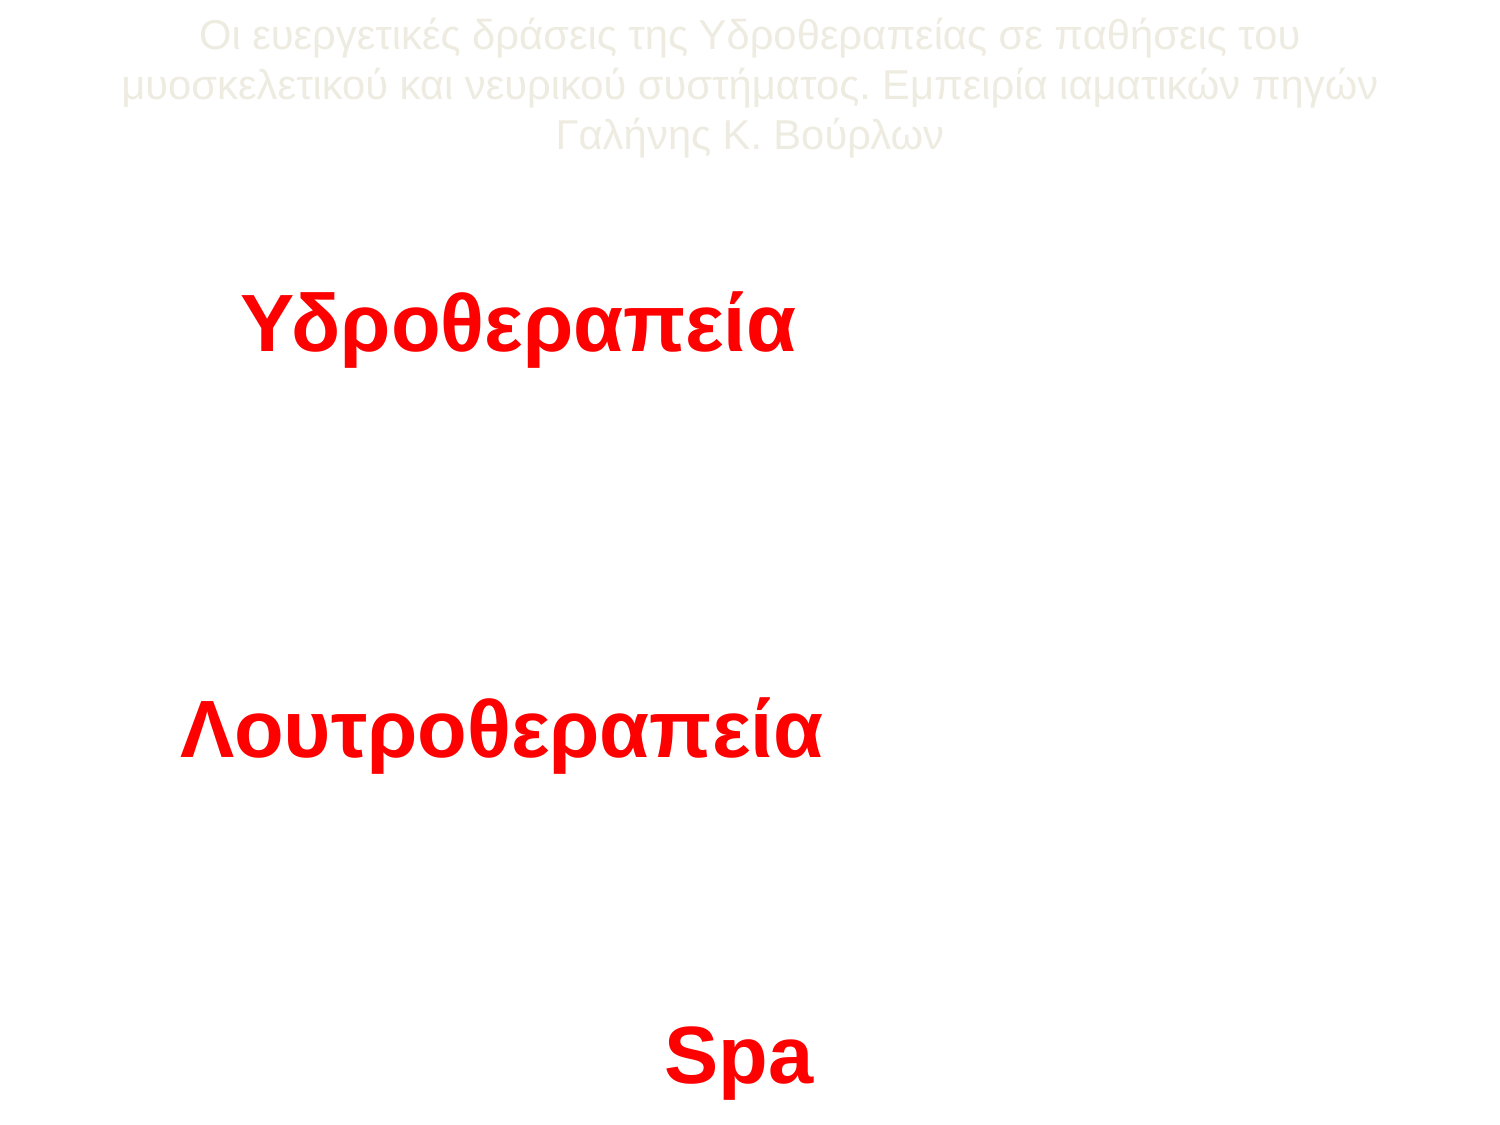

# Οι ευεργετικές δράσεις της Υδροθεραπείας σε παθήσεις του μυοσκελετικού και νευρικού συστήματος. Εμπειρία ιαματικών πηγών Γαλήνης Κ. Βούρλων
Υδροθεραπεία (Hydrotherapy)
Θεραπεία με χρήση νερού (βρύσης ή ιαματικού ή θαλασσινού ή υπογείου ή πάγου)
Λουτροθεραπεία (Balneotherapy)
Θεραπεία με χρήση ιαματικού νερού
Spa
Θεραπεία με σύνηθες ή ιαματικό ή θαλασσινό νερό ή συνδυασμού τους με τη βοήθεια χαλαρής-όμορφης ατμόσφαιρας